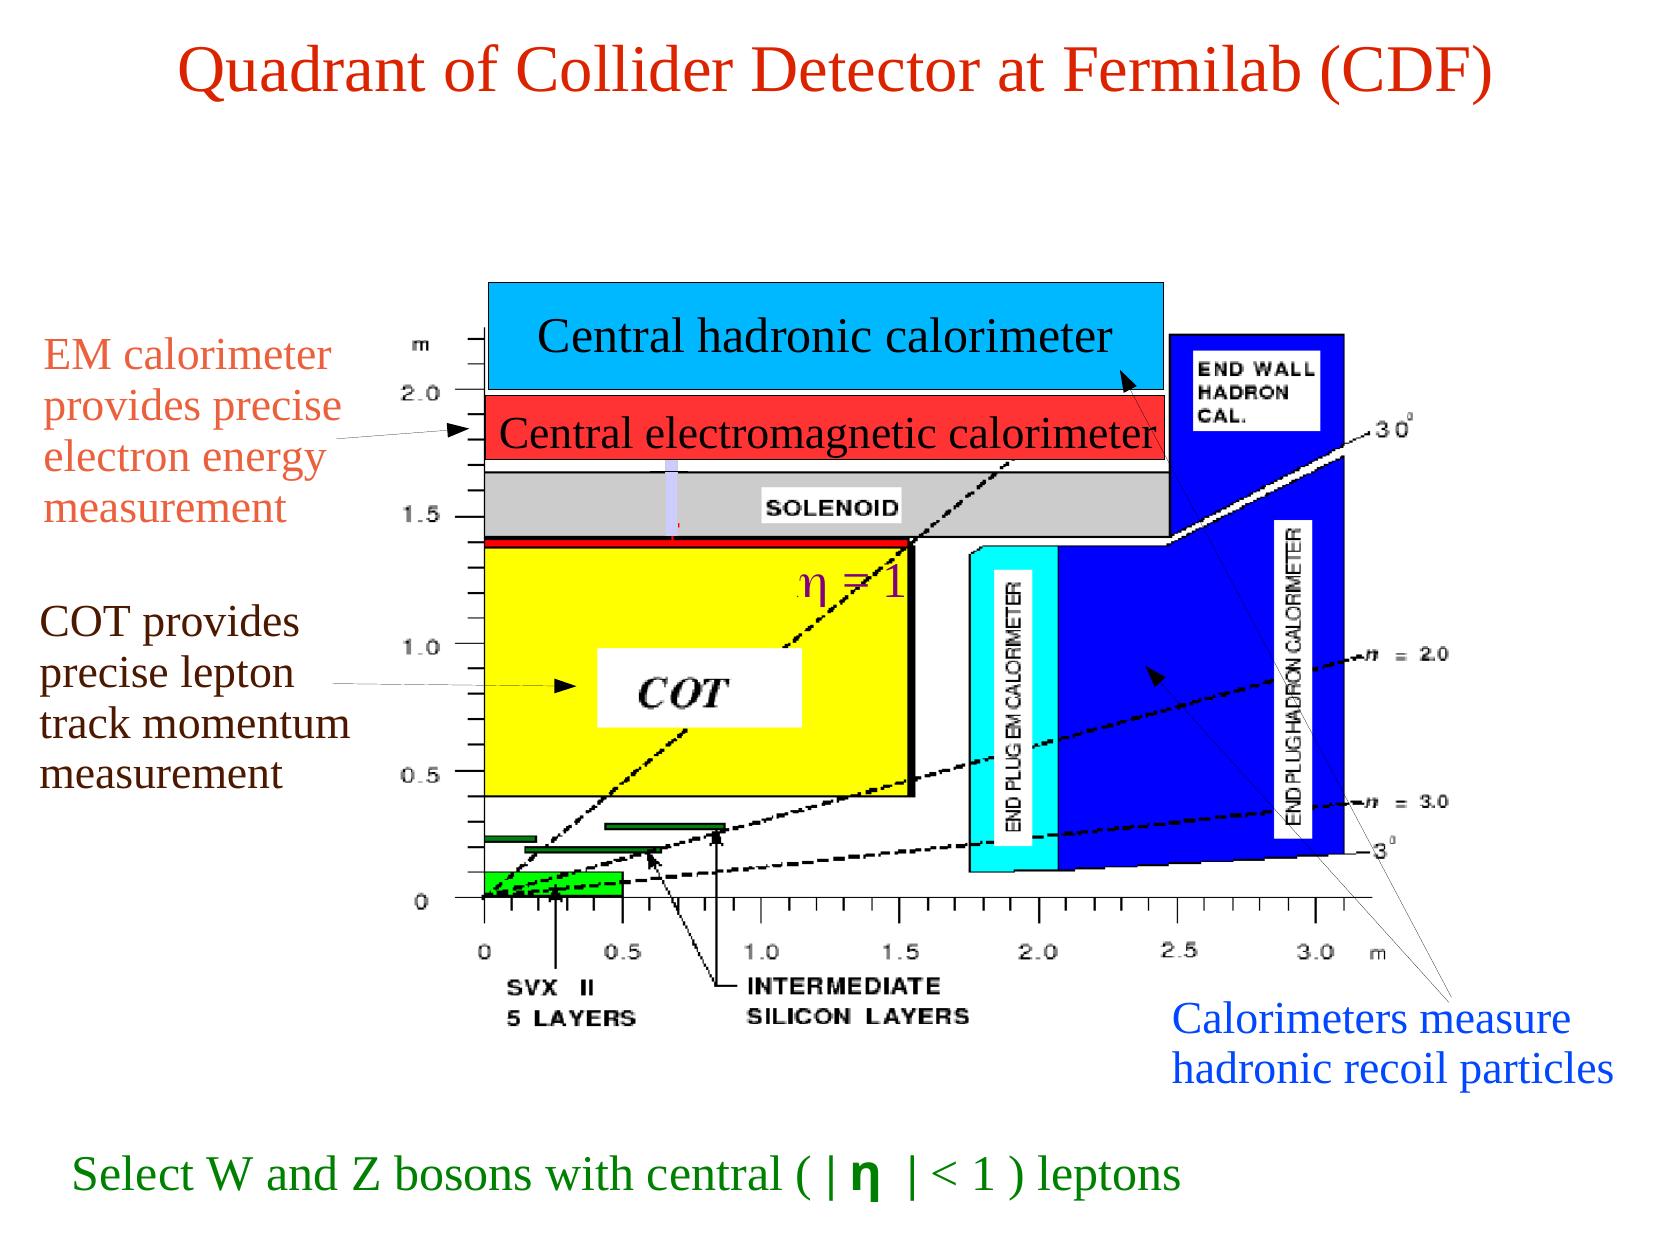

# Quadrant of Collider Detector at Fermilab (CDF)
Central hadronic calorimeter
EM calorimeter
provides precise
electron energy
measurement
Central electromagnetic calorimeter
.η = 1
COT provides
precise lepton track momentum
measurement
Calorimeters measure
hadronic recoil particles
Select W and Z bosons with central ( | η | < 1 ) leptons